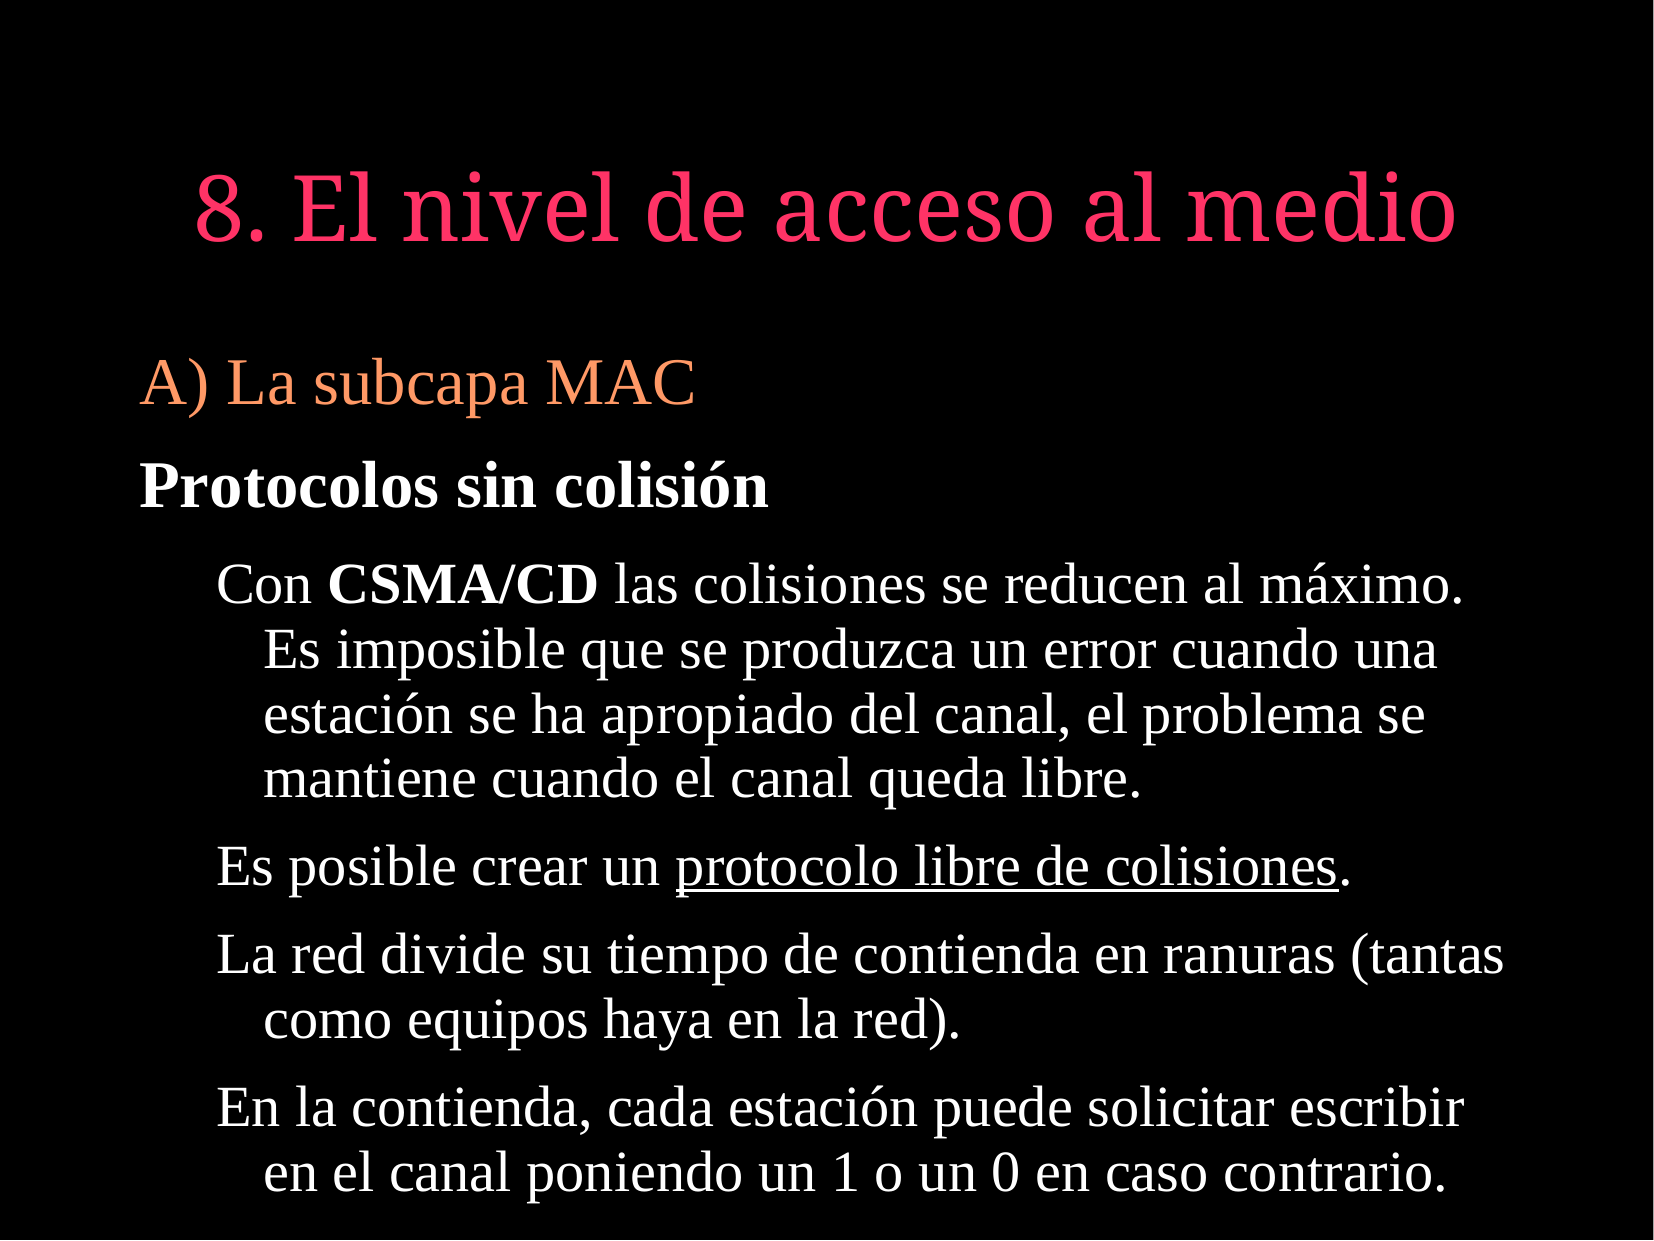

# 8. El nivel de acceso al medio
A) La subcapa MAC
Protocolos sin colisión
Con CSMA/CD las colisiones se reducen al máximo. Es imposible que se produzca un error cuando una estación se ha apropiado del canal, el problema se mantiene cuando el canal queda libre.
Es posible crear un protocolo libre de colisiones.
La red divide su tiempo de contienda en ranuras (tantas como equipos haya en la red).
En la contienda, cada estación puede solicitar escribir en el canal poniendo un 1 o un 0 en caso contrario.